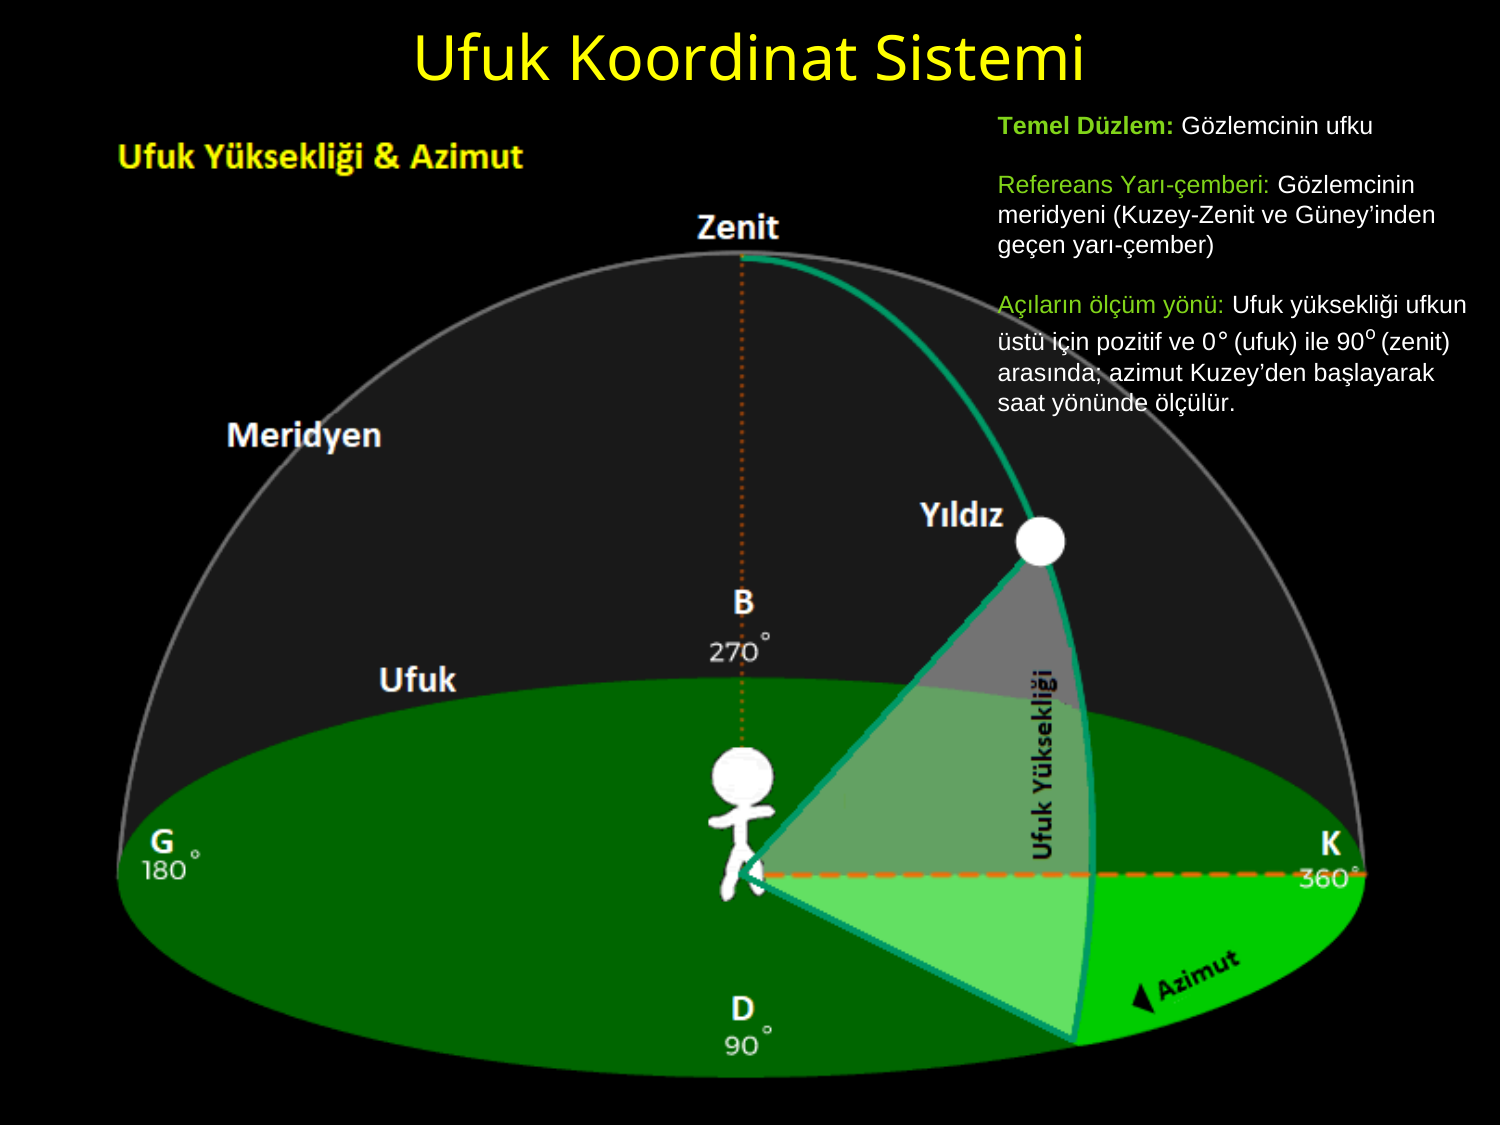

# Ufuk Koordinat Sistemi
Temel Düzlem: Gözlemcinin ufku
Refereans Yarı-çemberi: Gözlemcinin meridyeni (Kuzey-Zenit ve Güney’inden geçen yarı-çember)
Açıların ölçüm yönü: Ufuk yüksekliği ufkun üstü için pozitif ve 0° (ufuk) ile 90o (zenit) arasında; azimut Kuzey’den başlayarak saat yönünde ölçülür.